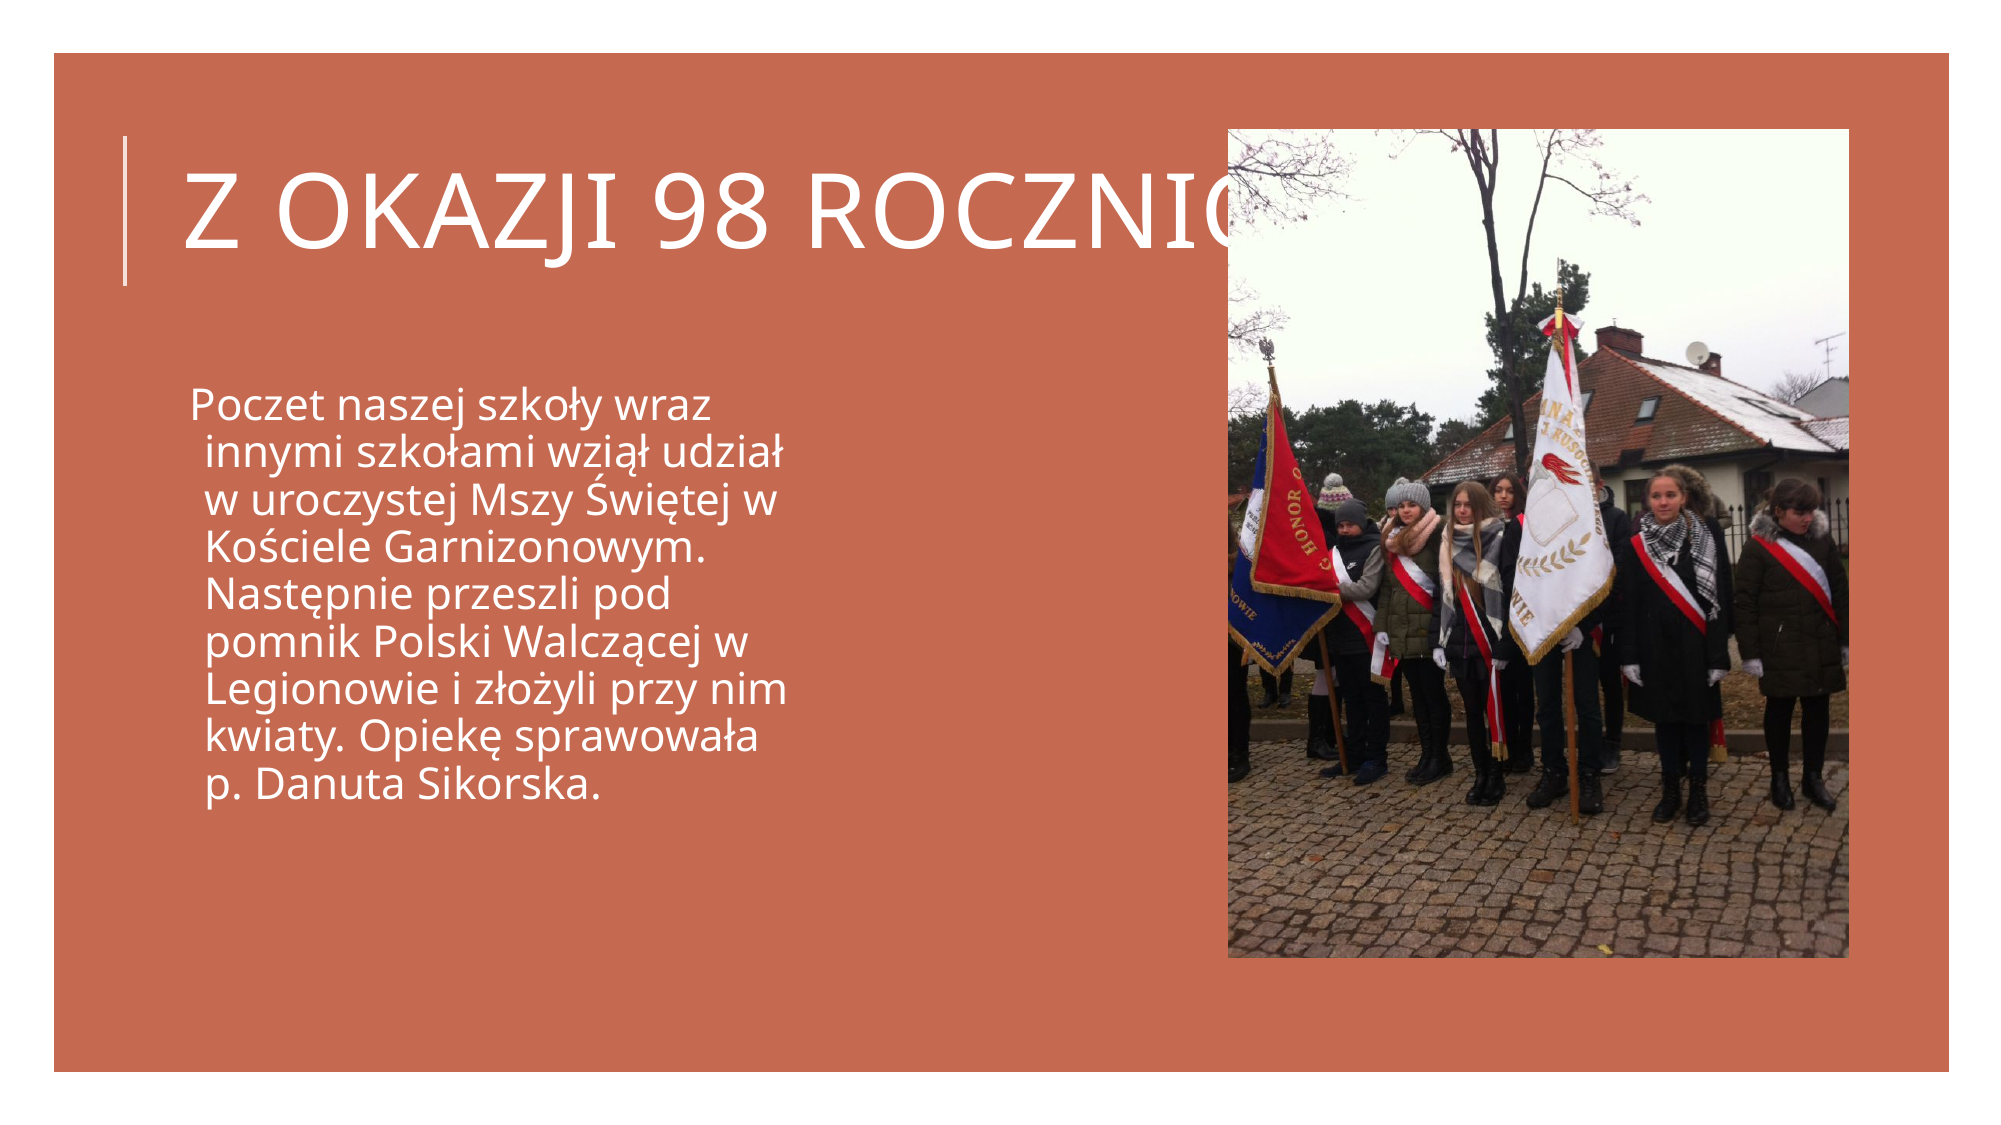

# Z okazji 98 rocznicy...
Poczet naszej szkoły wraz innymi szkołami wziął udział w uroczystej Mszy Świętej w Kościele Garnizonowym. Następnie przeszli pod pomnik Polski Walczącej w Legionowie i złożyli przy nim kwiaty. Opiekę sprawowała p. Danuta Sikorska.